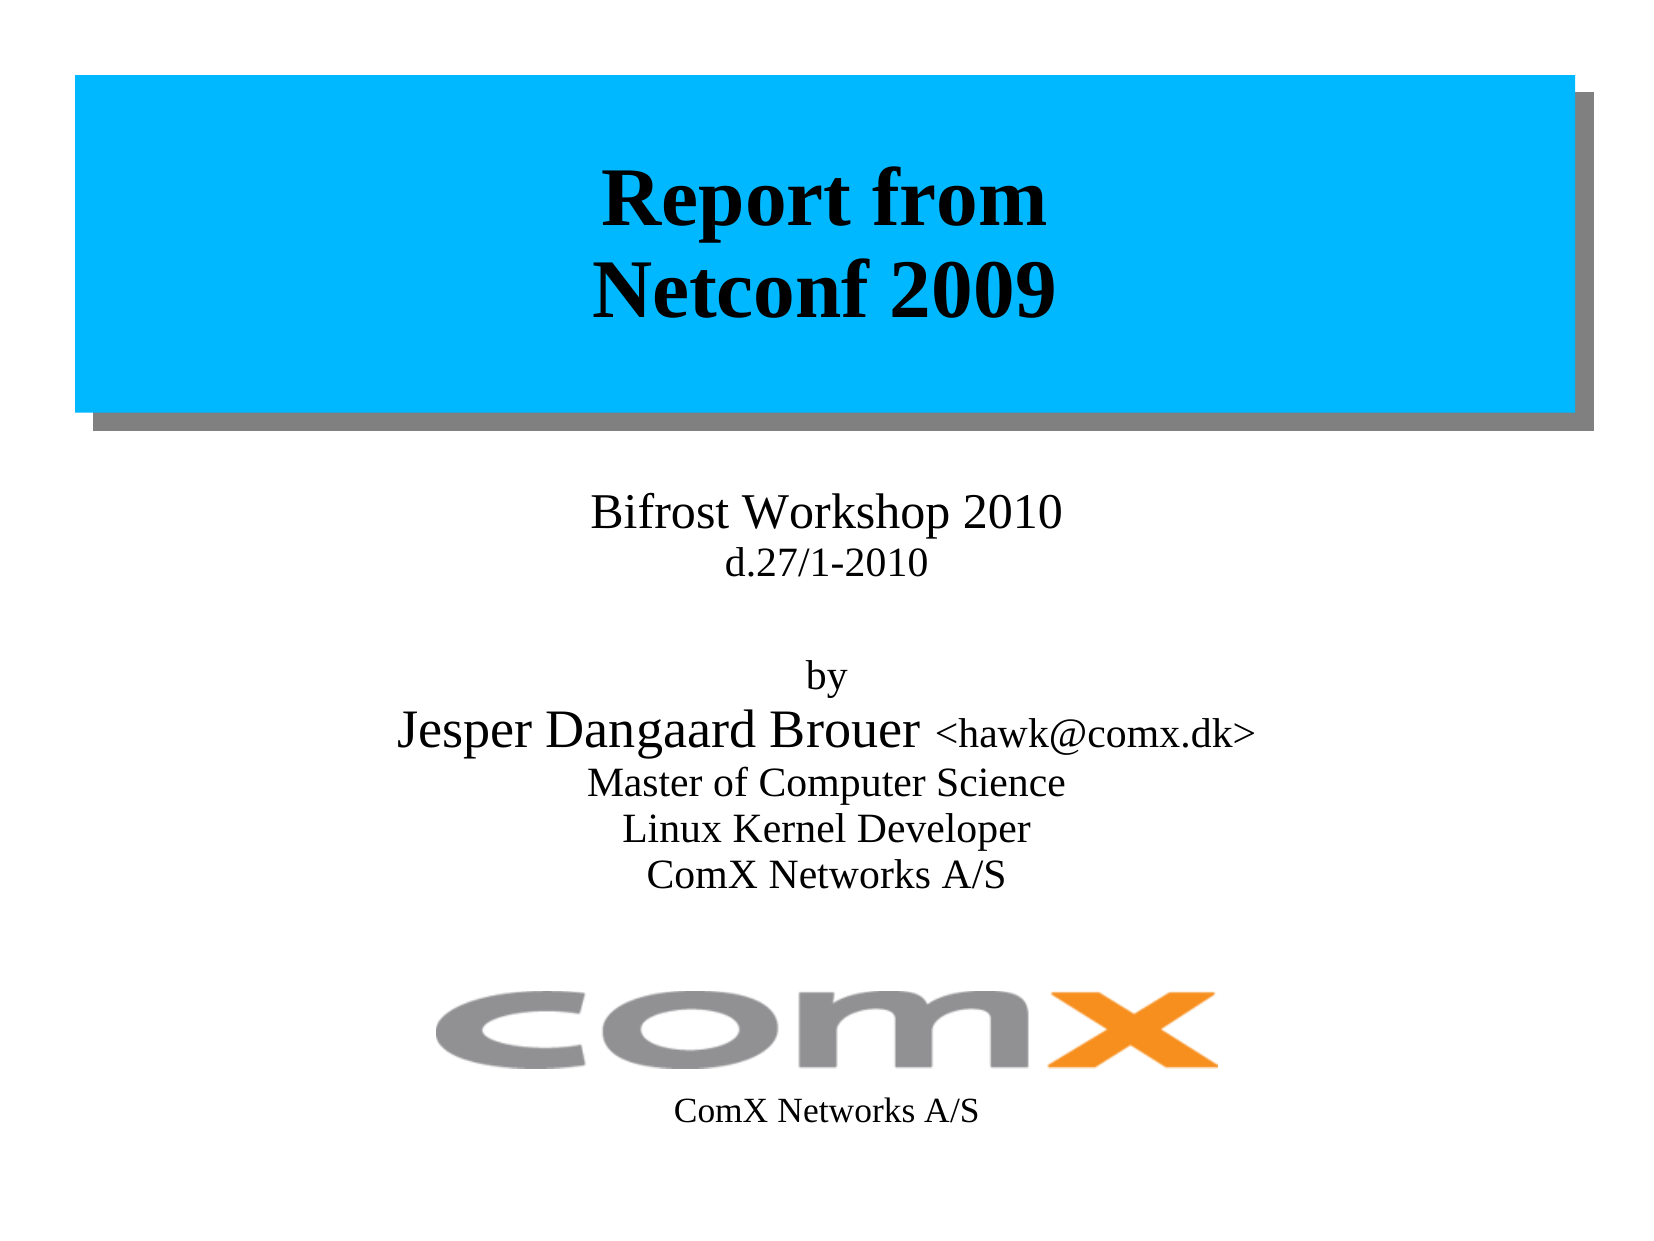

Report from
Netconf 2009
Bifrost Workshop 2010
d.27/1-2010
by
Jesper Dangaard Brouer <hawk@comx.dk>
Master of Computer Science
Linux Kernel Developer
ComX Networks A/S
ComX Networks A/S